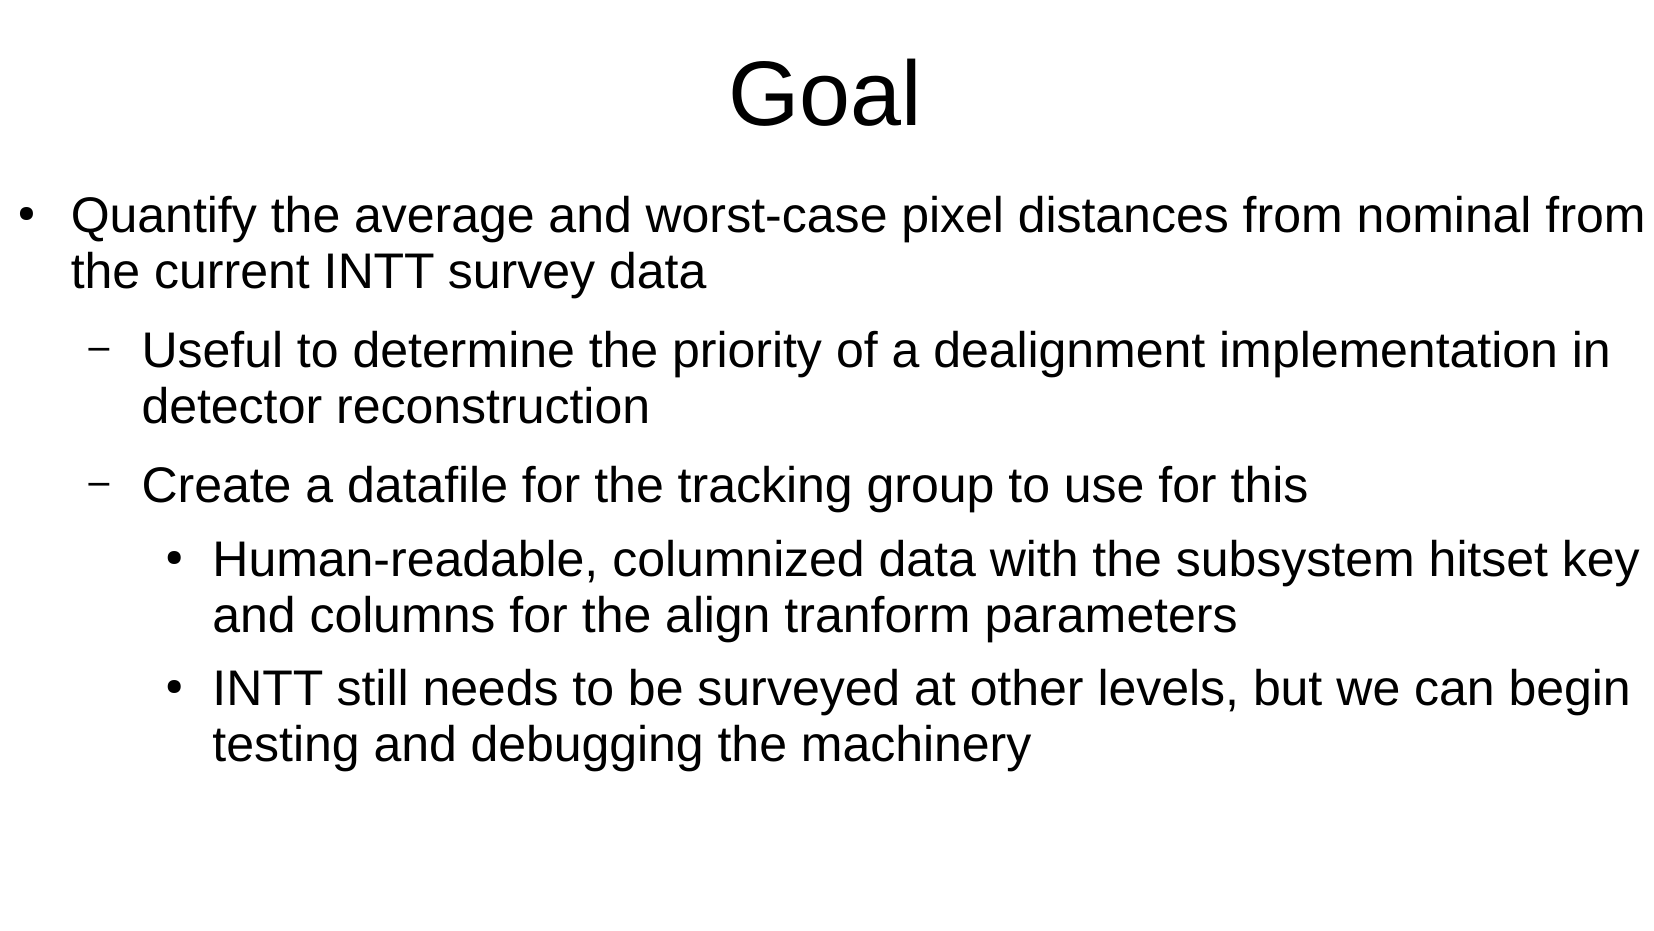

# Goal
Quantify the average and worst-case pixel distances from nominal from the current INTT survey data
Useful to determine the priority of a dealignment implementation in detector reconstruction
Create a datafile for the tracking group to use for this
Human-readable, columnized data with the subsystem hitset key and columns for the align tranform parameters
INTT still needs to be surveyed at other levels, but we can begin testing and debugging the machinery